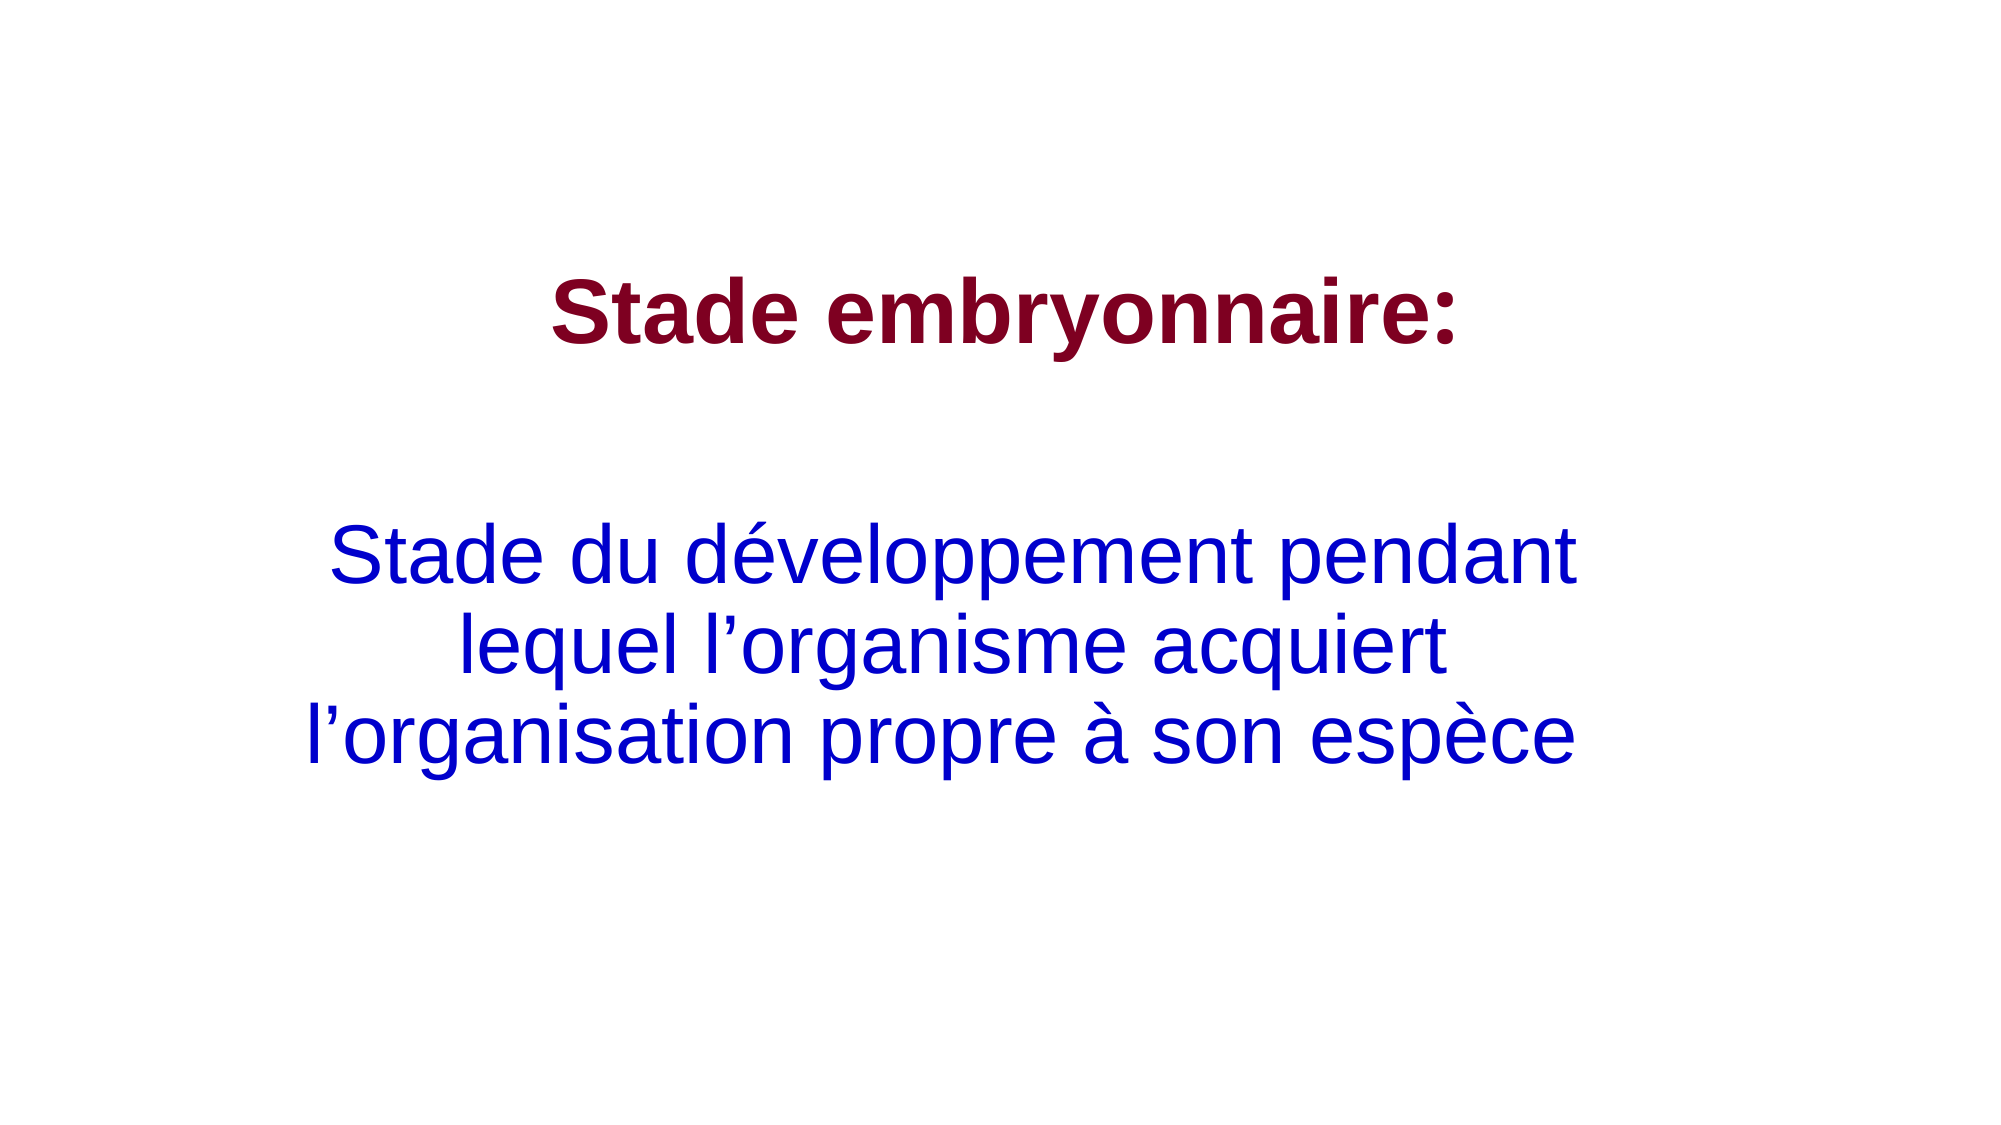

# Stade embryonnaire:
Stade du développement pendant lequel l’organisme acquiert l’organisation propre à son espèce